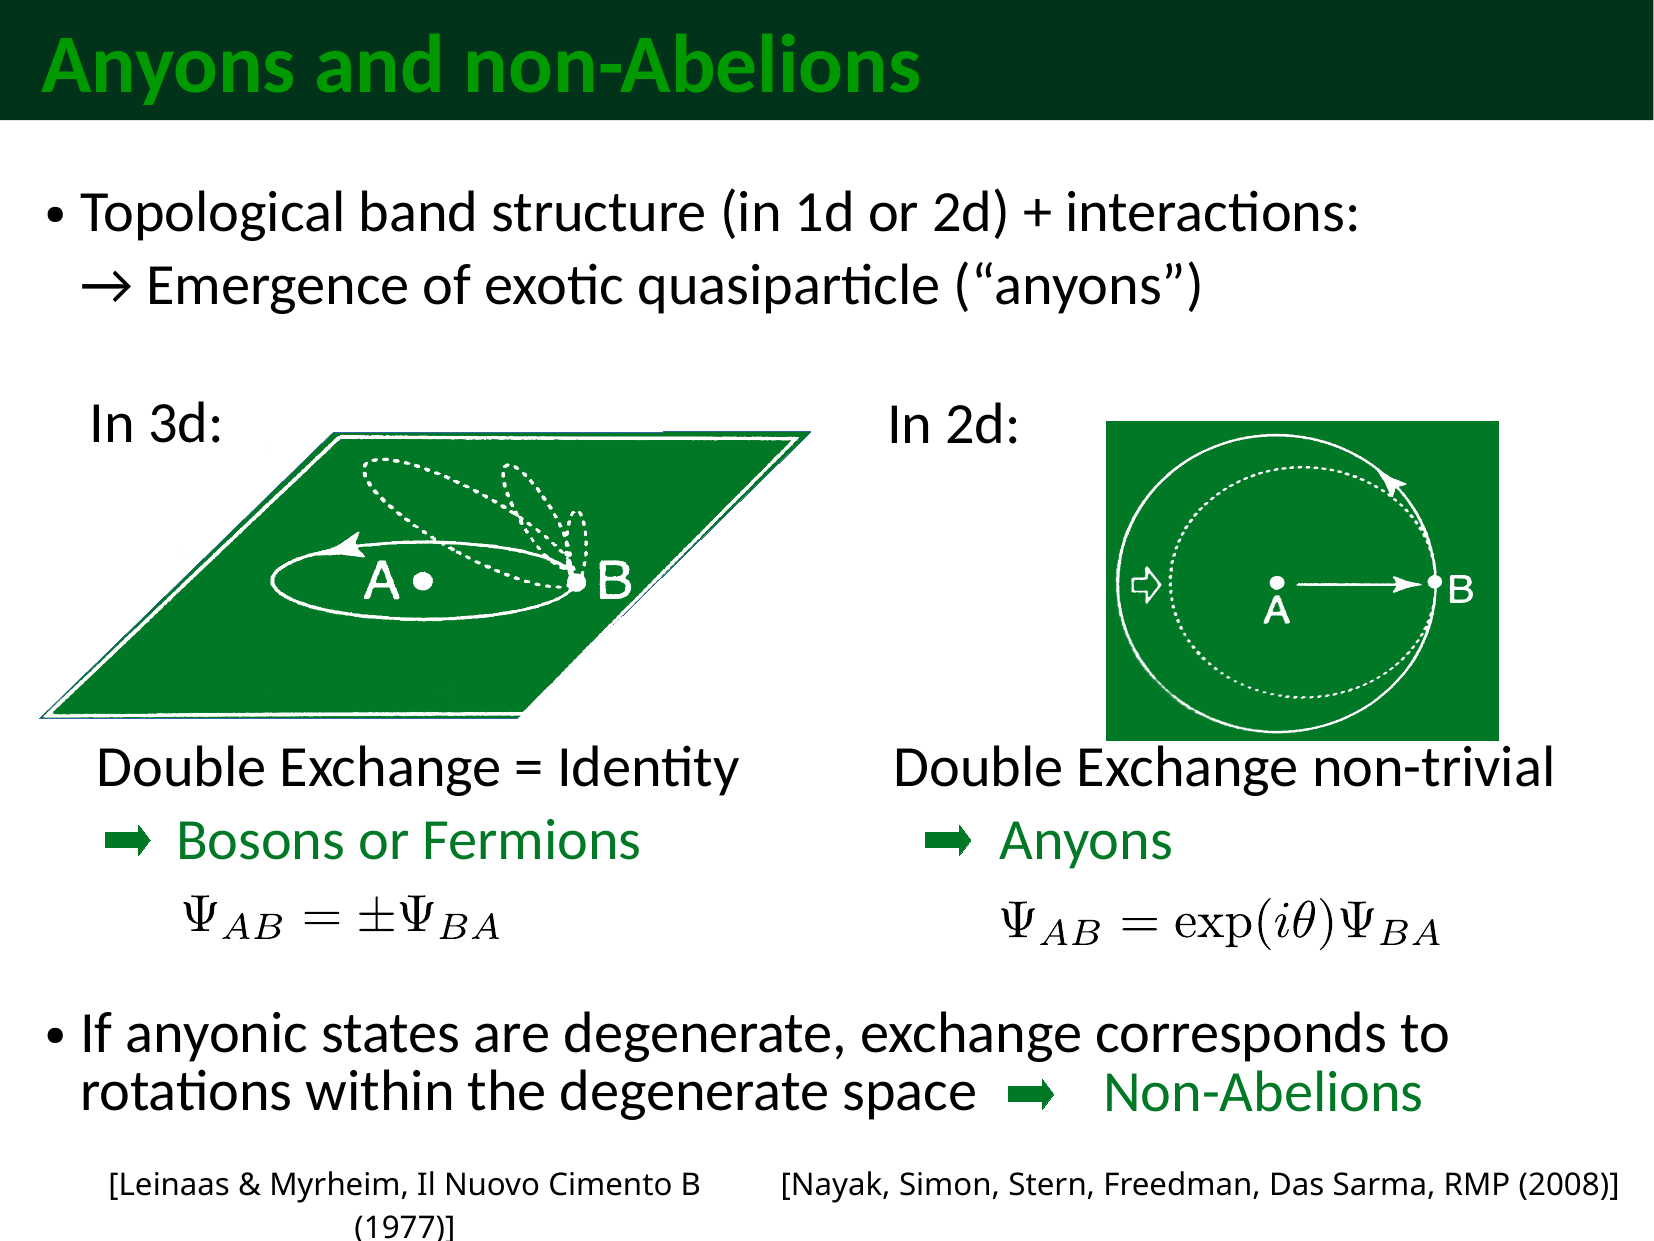

Anyons and non-Abelions
Topological band structure (in 1d or 2d) + interactions:
→ Emergence of exotic quasiparticle (“anyons”)
In 3d:
In 2d:
Double Exchange = Identity
 Bosons or Fermions
Double Exchange non-trivial
 Anyons
If anyonic states are degenerate, exchange corresponds to rotations within the degenerate space
Non-Abelions
[Leinaas & Myrheim, Il Nuovo Cimento B (1977)]
[Nayak, Simon, Stern, Freedman, Das Sarma, RMP (2008)]